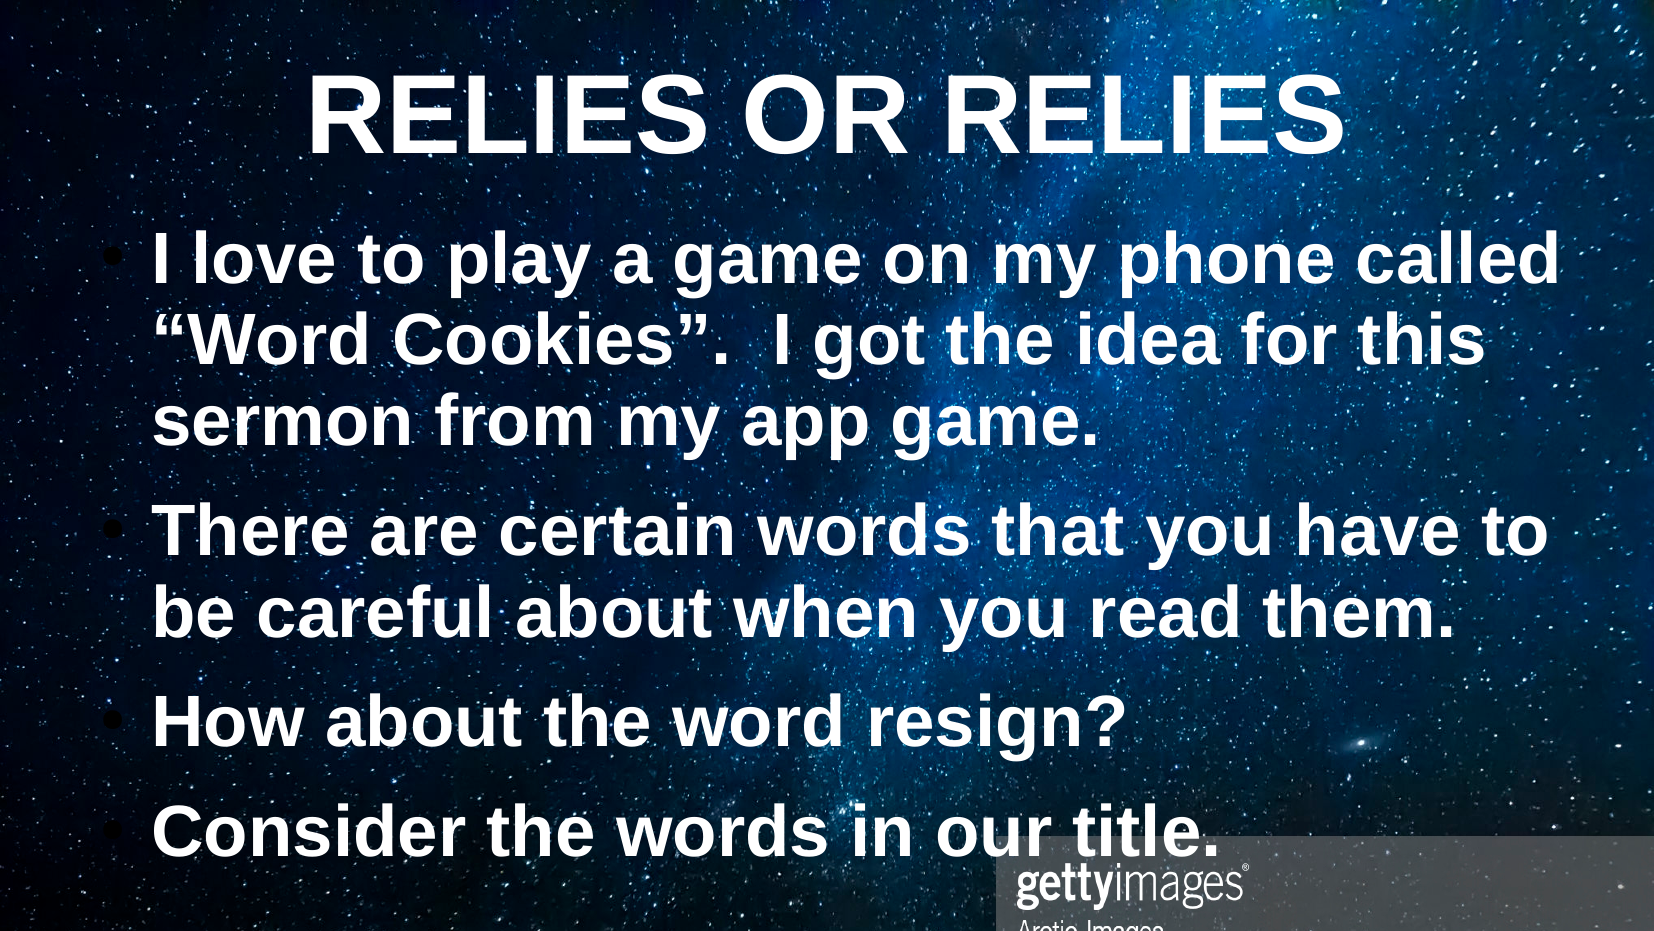

# RELIES OR RELIES
I love to play a game on my phone called “Word Cookies”. I got the idea for this sermon from my app game.
There are certain words that you have to be careful about when you read them.
How about the word resign?
Consider the words in our title.